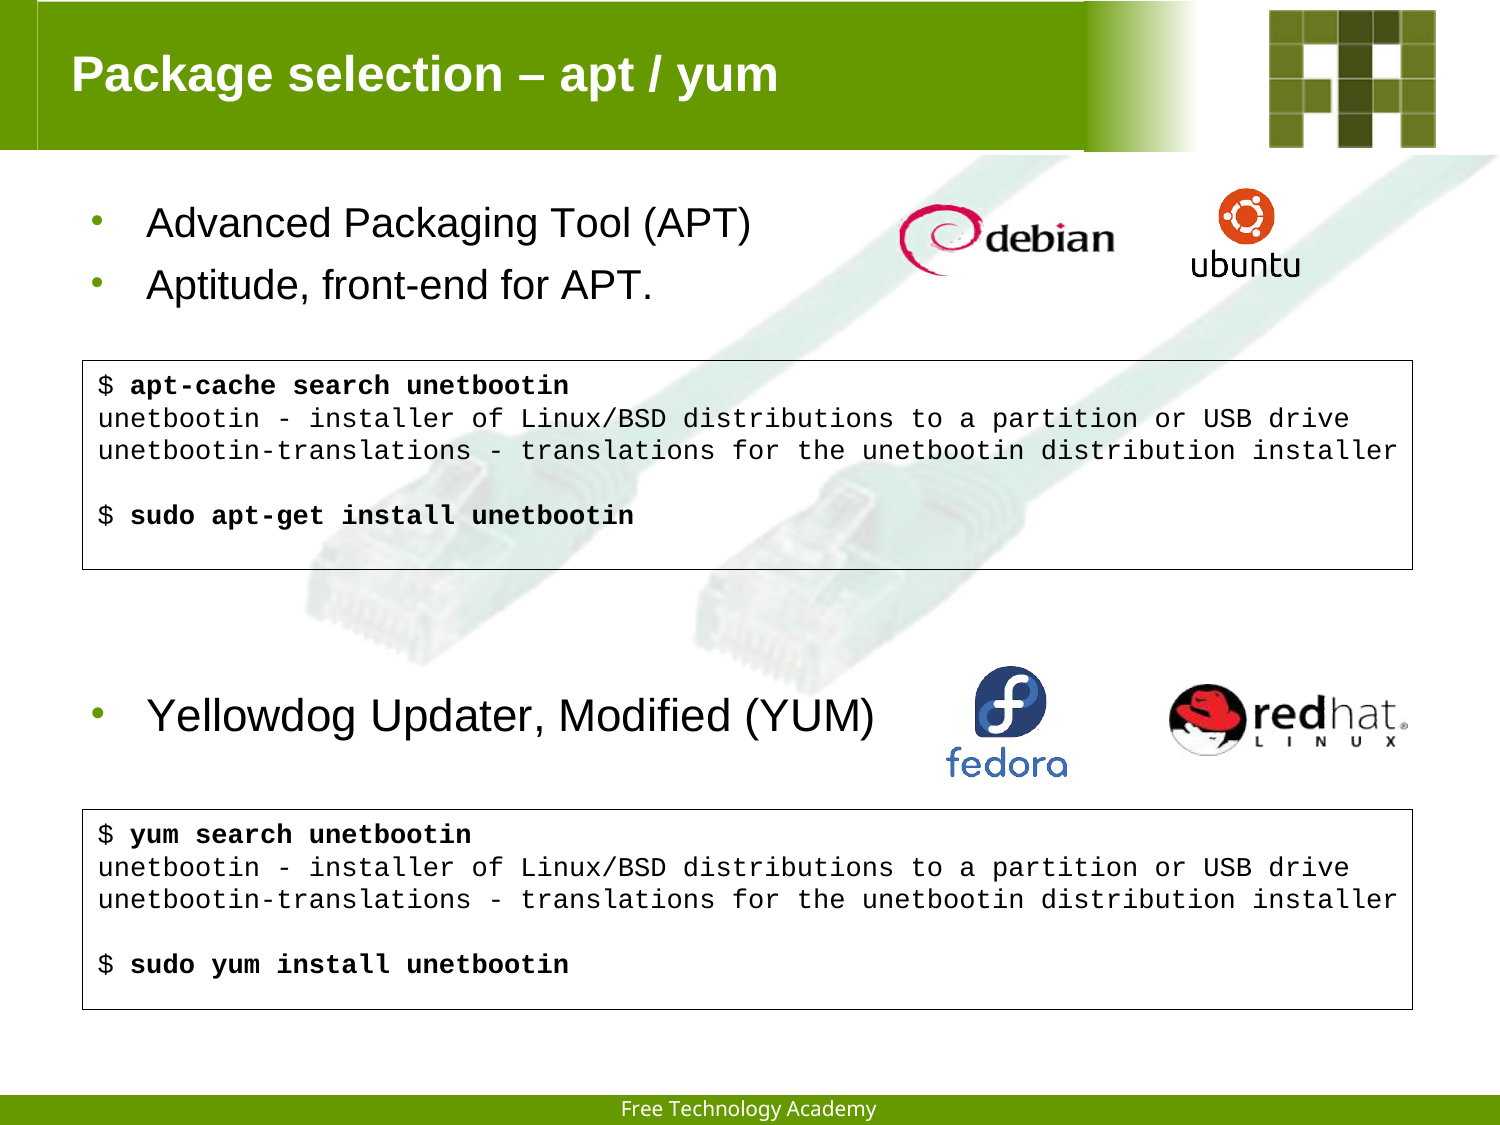

# Package selection – apt / yum
Advanced Packaging Tool (APT)
Aptitude, front-end for APT.
$ apt-cache search unetbootin
unetbootin - installer of Linux/BSD distributions to a partition or USB drive
unetbootin-translations - translations for the unetbootin distribution installer
$ sudo apt-get install unetbootin
Yellowdog Updater, Modified (YUM)
$ yum search unetbootin
unetbootin - installer of Linux/BSD distributions to a partition or USB drive
unetbootin-translations - translations for the unetbootin distribution installer
$ sudo yum install unetbootin